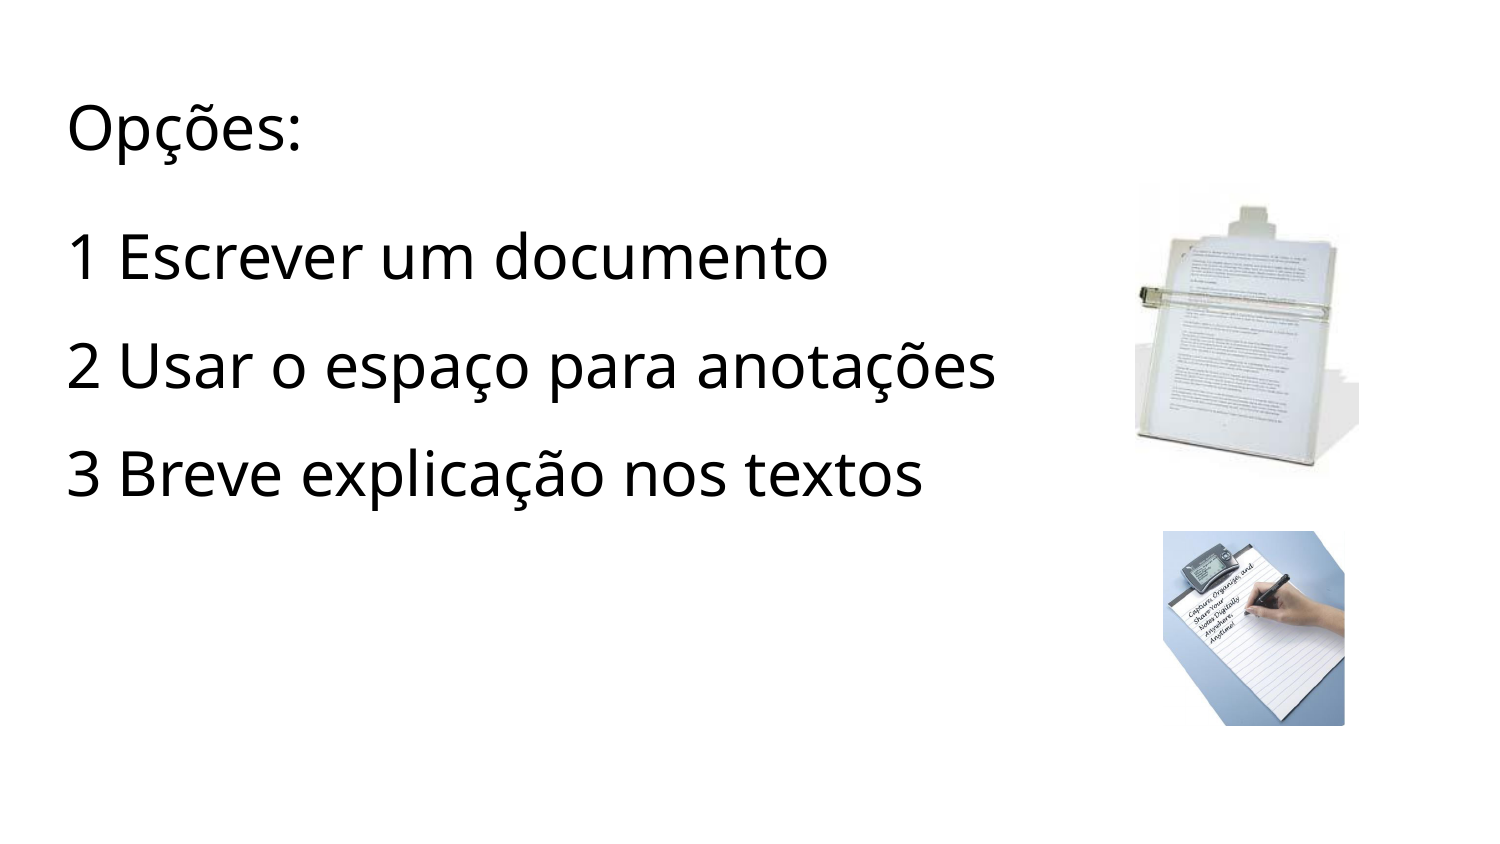

# Opções:
1 Escrever um documento
2 Usar o espaço para anotações
3 Breve explicação nos textos